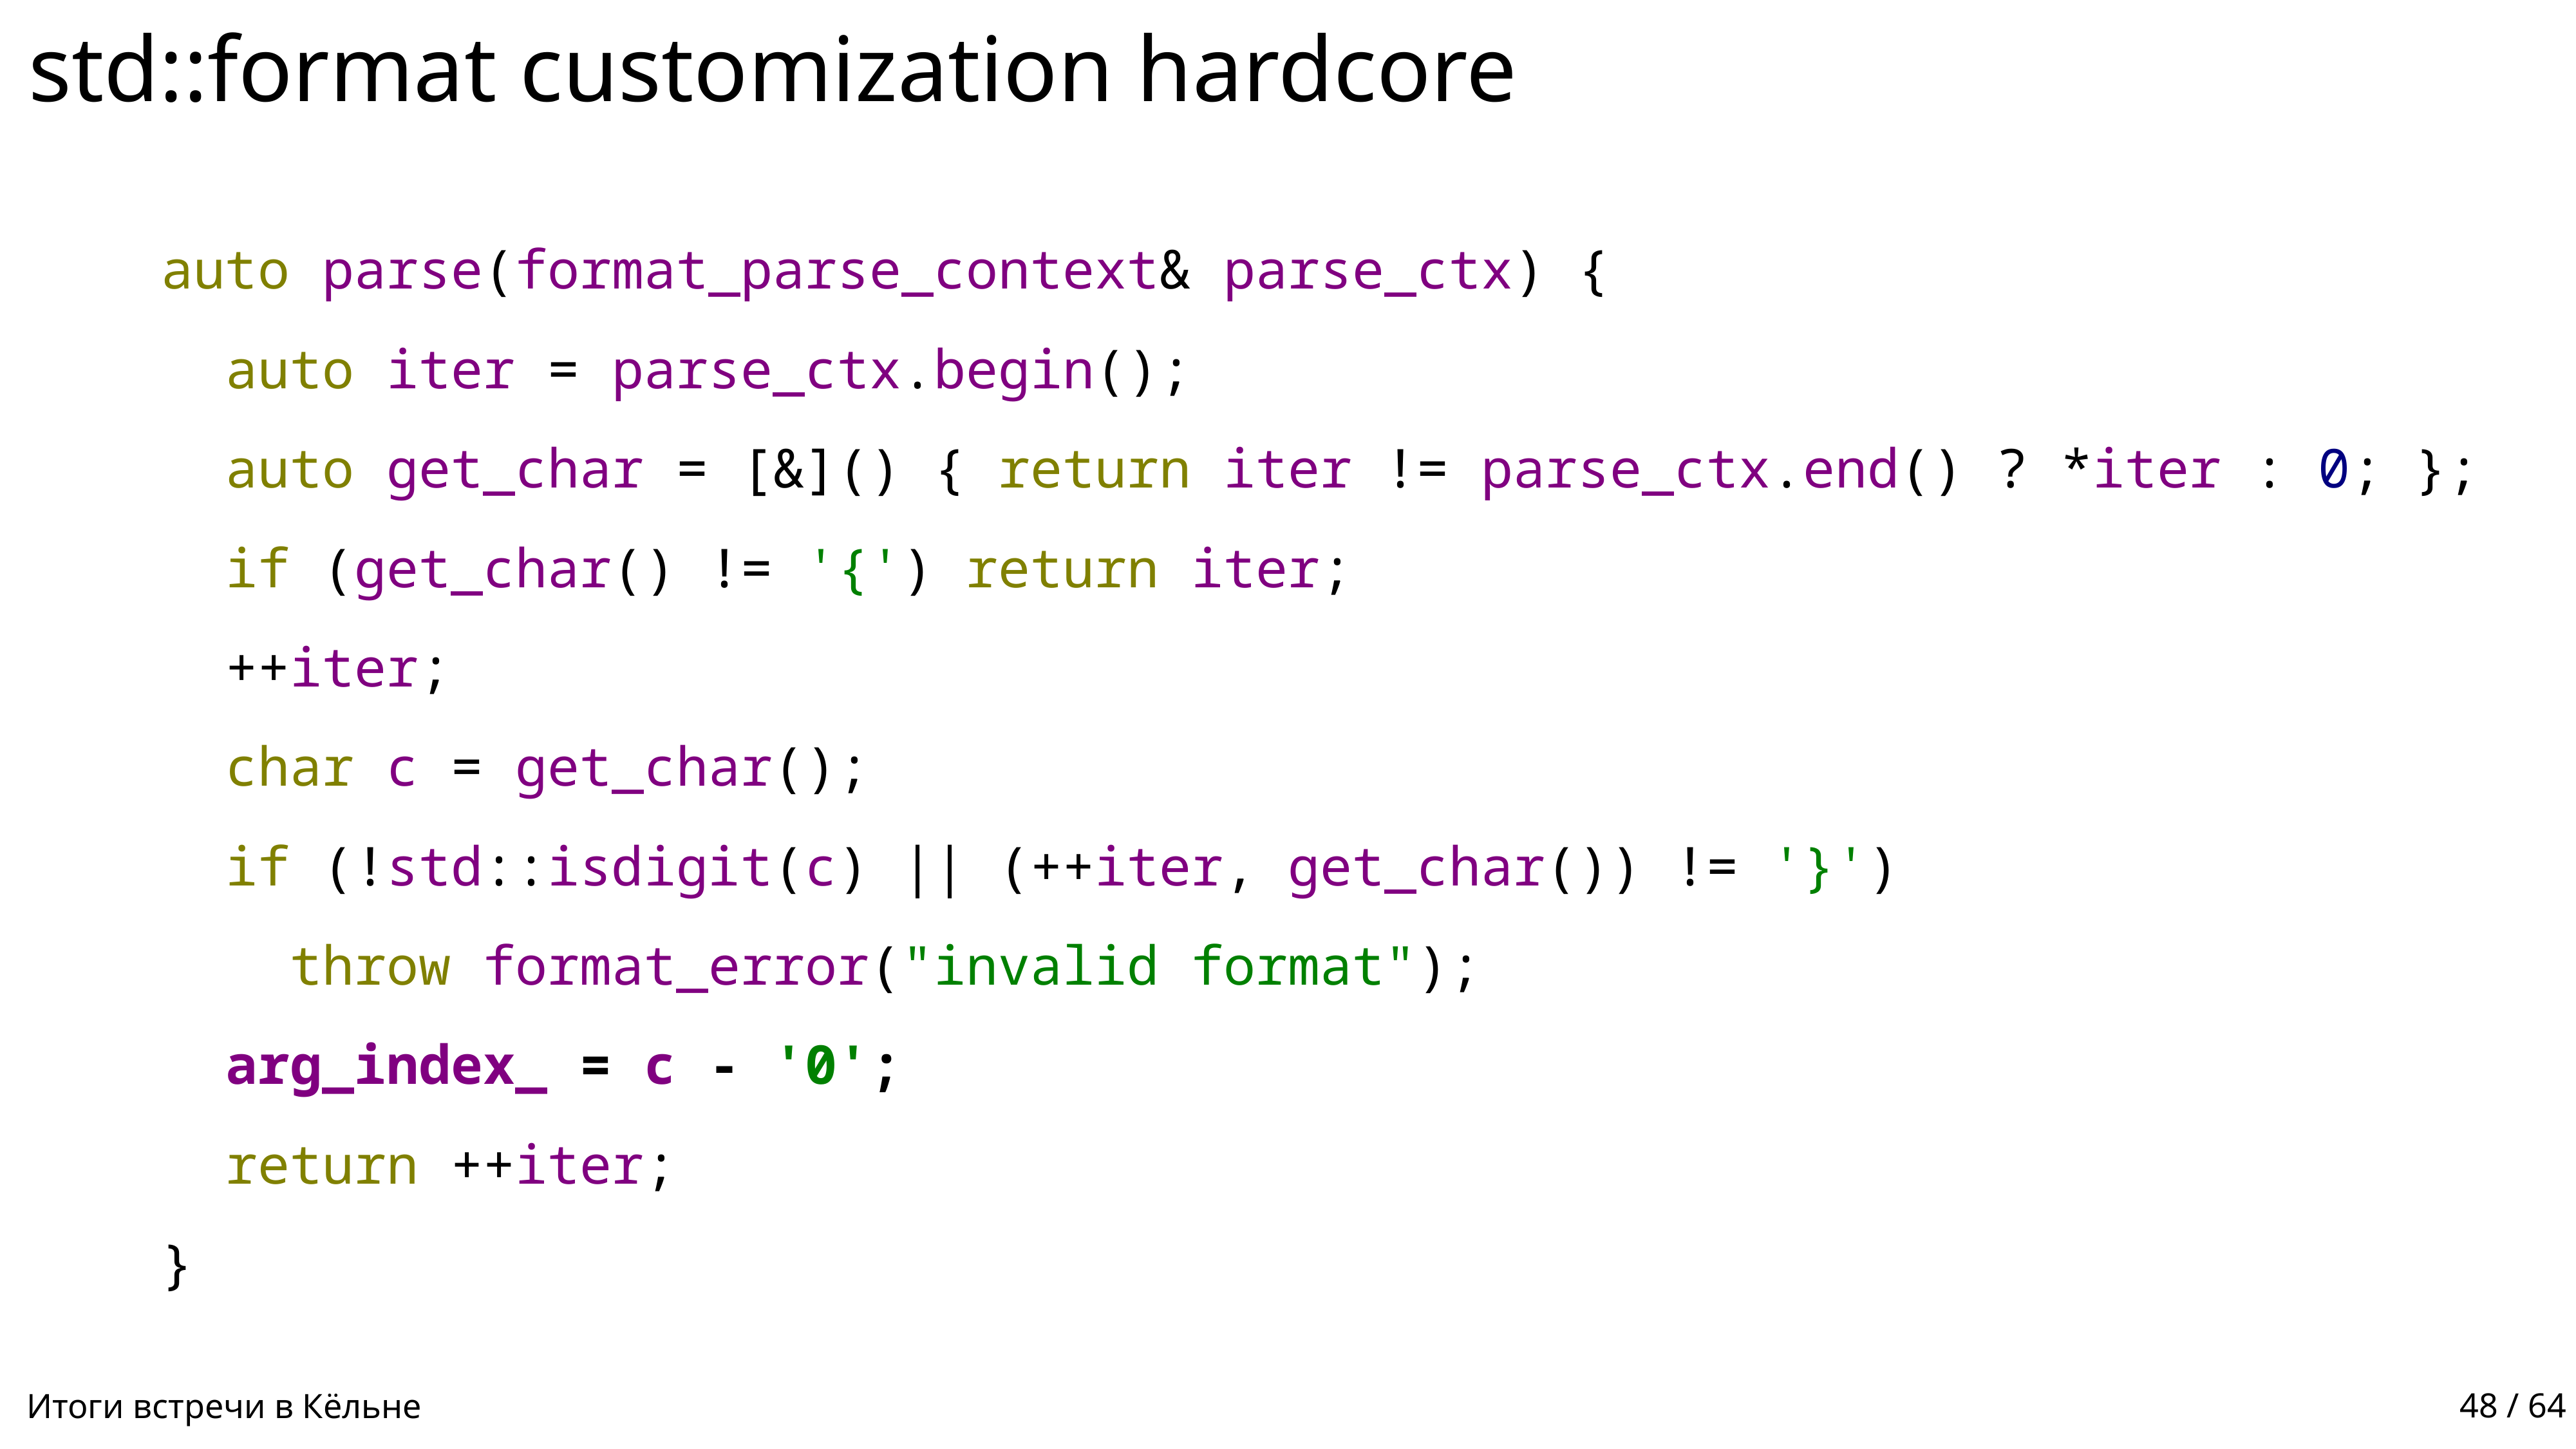

# std::format customization hardcore
 auto parse(format_parse_context& parse_ctx) {
 auto iter = parse_ctx.begin();
 auto get_char = [&]() { return iter != parse_ctx.end() ? *iter : 0; };
 if (get_char() != '{') return iter;
 ++iter;
 char c = get_char();
 if (!std::isdigit(c) || (++iter, get_char()) != '}')
 throw format_error("invalid format");
 arg_index_ = c - '0';
 return ++iter;
 }
Итоги встречи в Кёльне